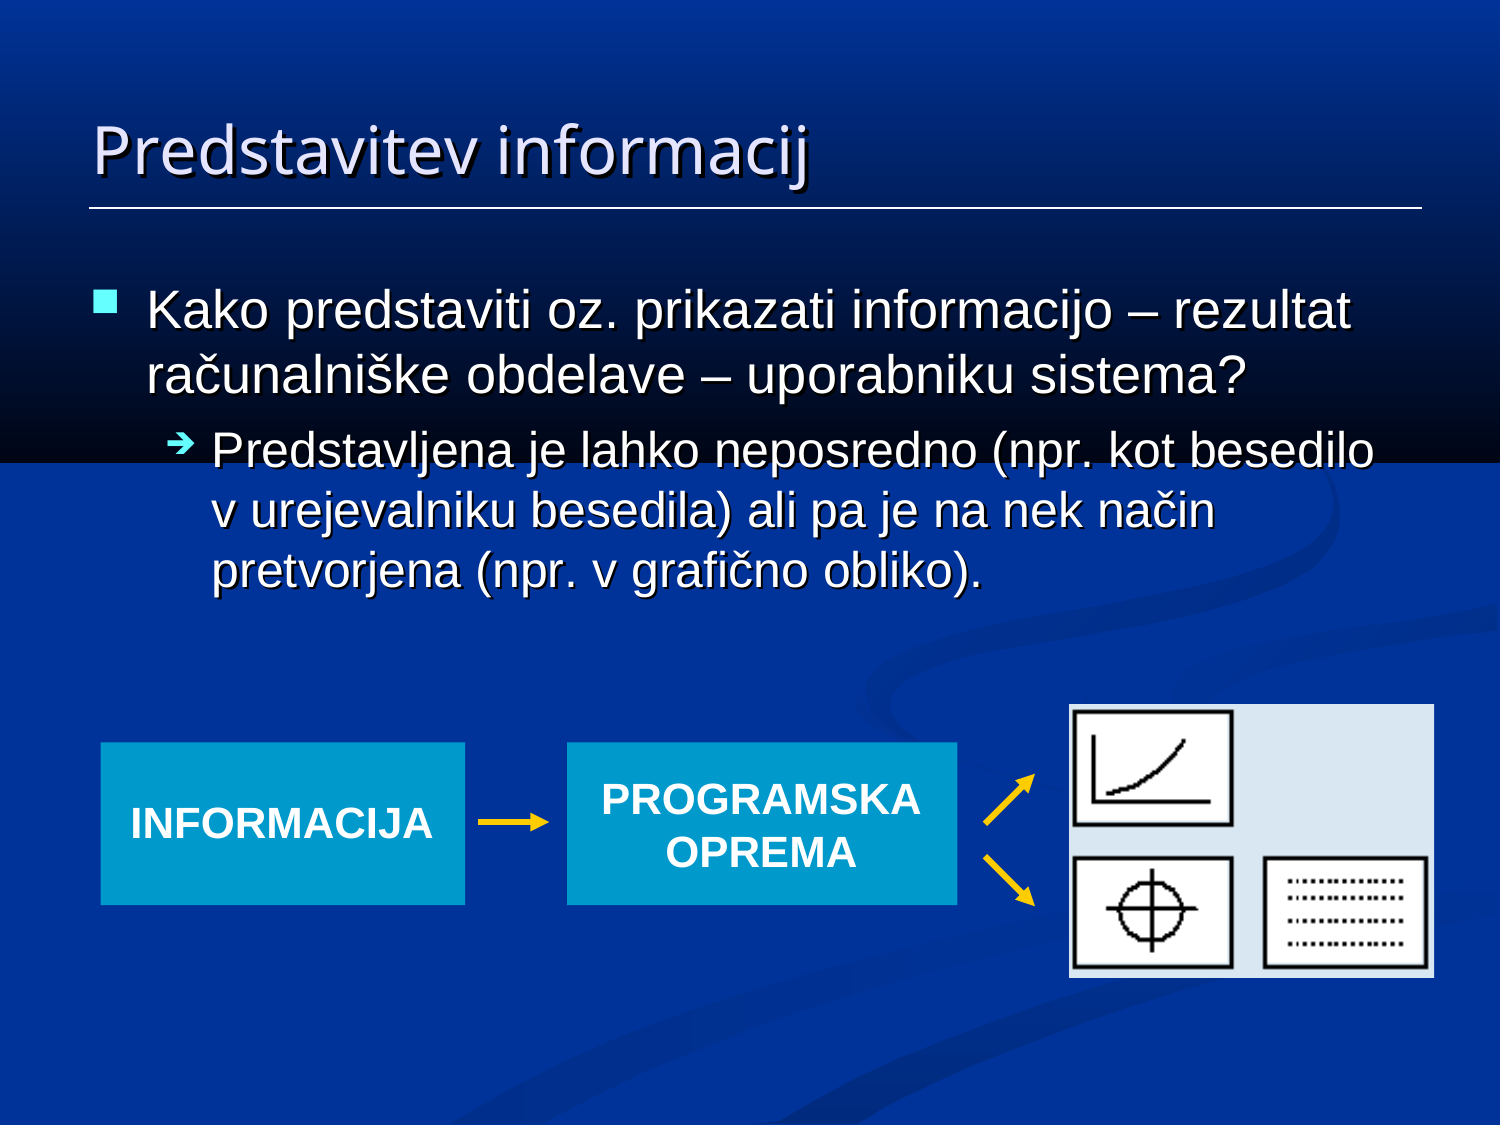

Predstavitev informacij
# Kako predstaviti oz. prikazati informacijo – rezultat računalniške obdelave – uporabniku sistema?
Predstavljena je lahko neposredno (npr. kot besedilo v urejevalniku besedila) ali pa je na nek način pretvorjena (npr. v grafično obliko).
PROGRAMSKA OPREMA
INFORMACIJA